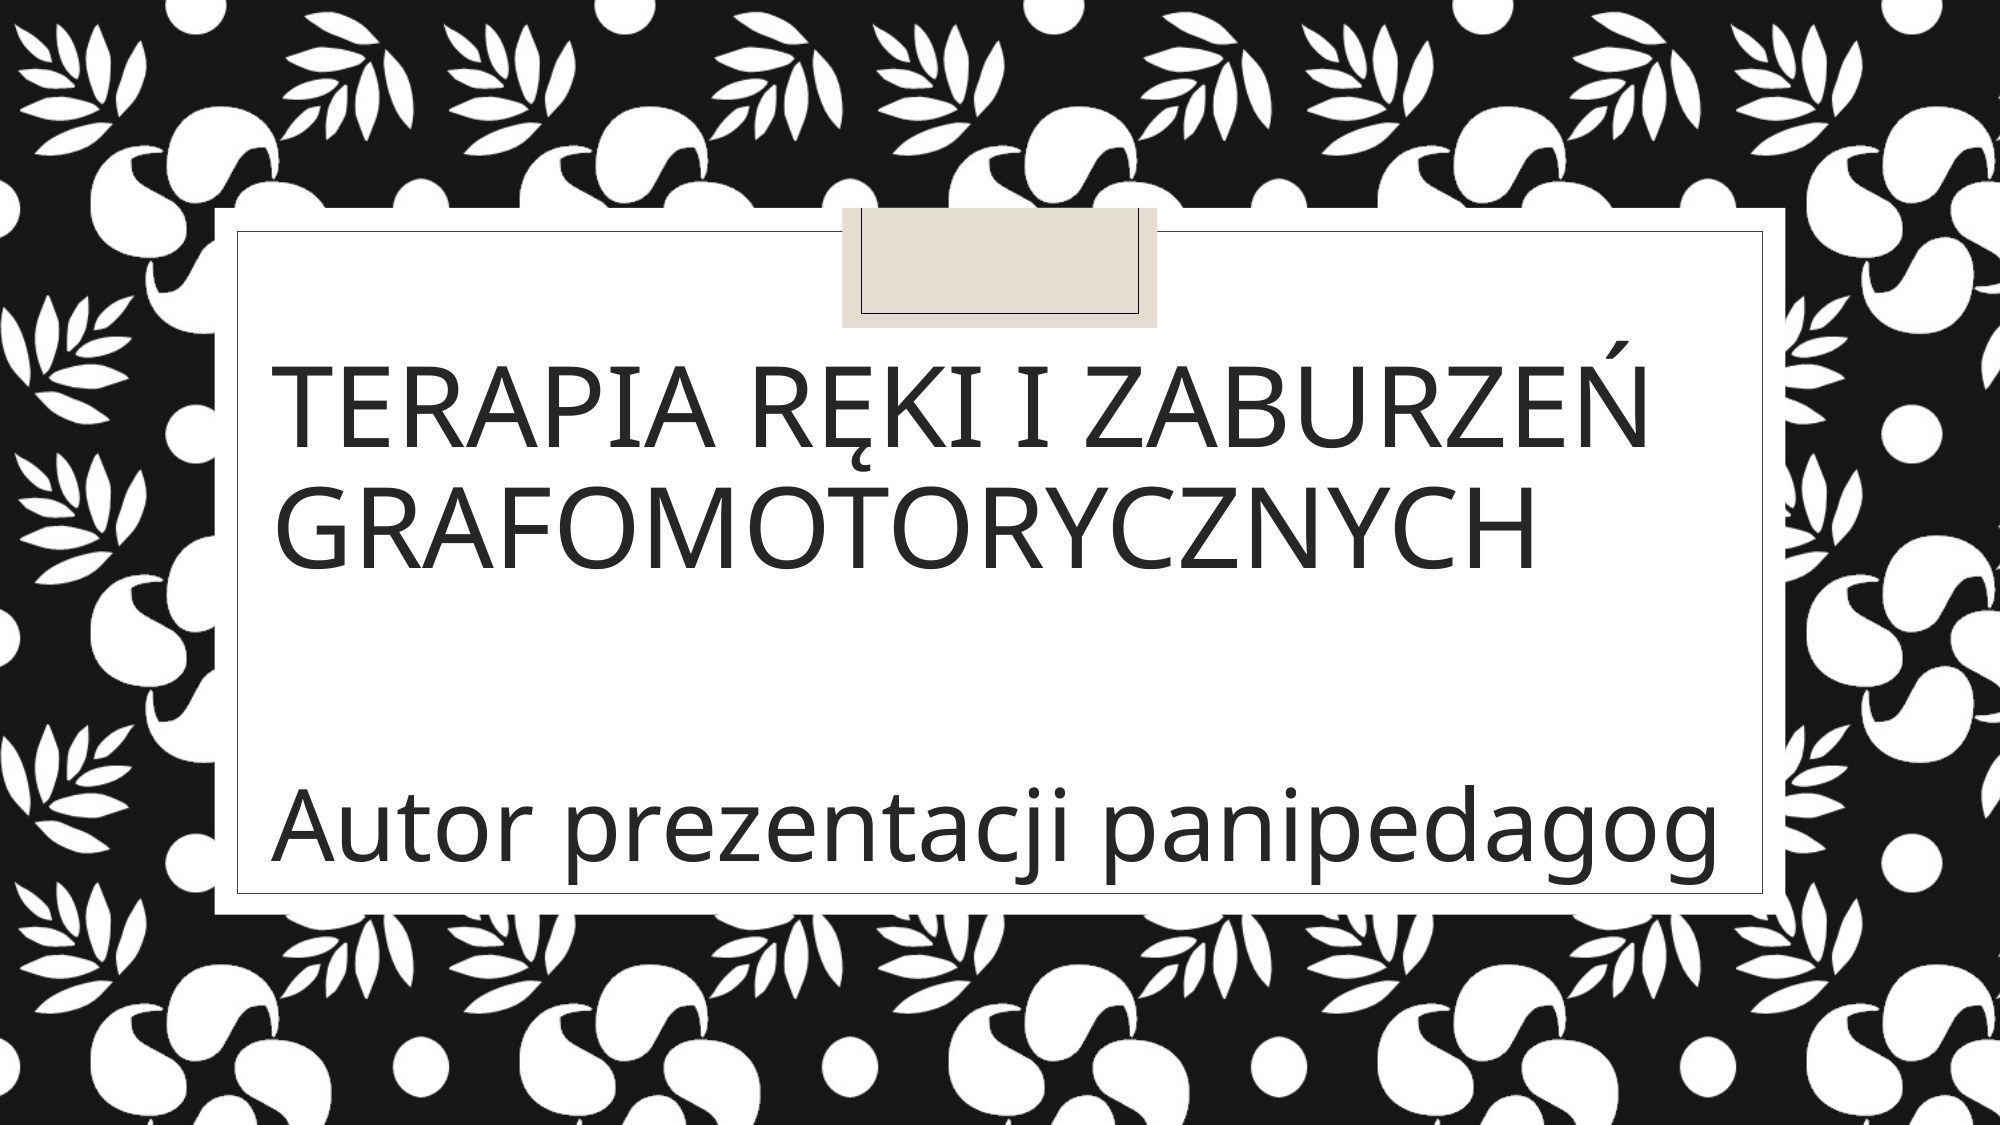

# TERAPIA RĘKI I ZABURZEŃ GRAFOMOTORYCZNYCH
Autor prezentacji panipedagog